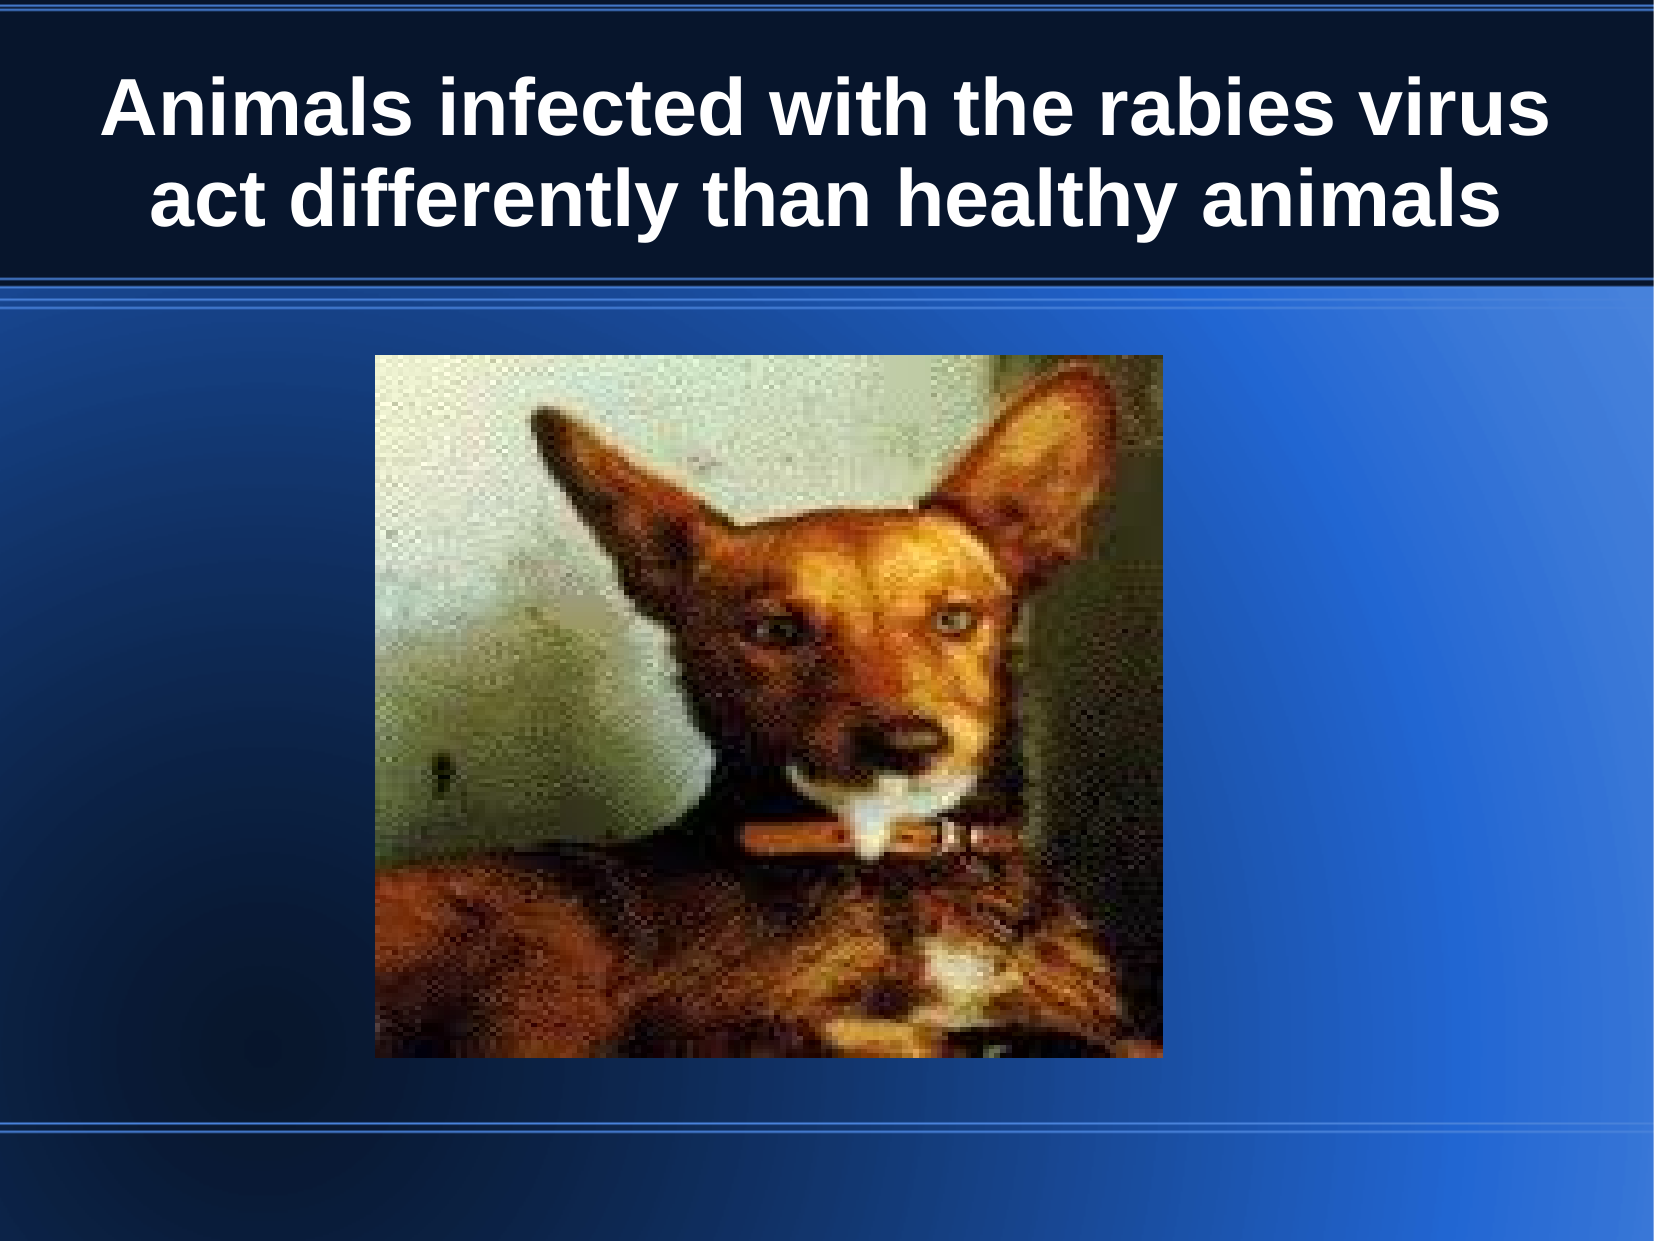

# Animals infected with the rabies virus act differently than healthy animals